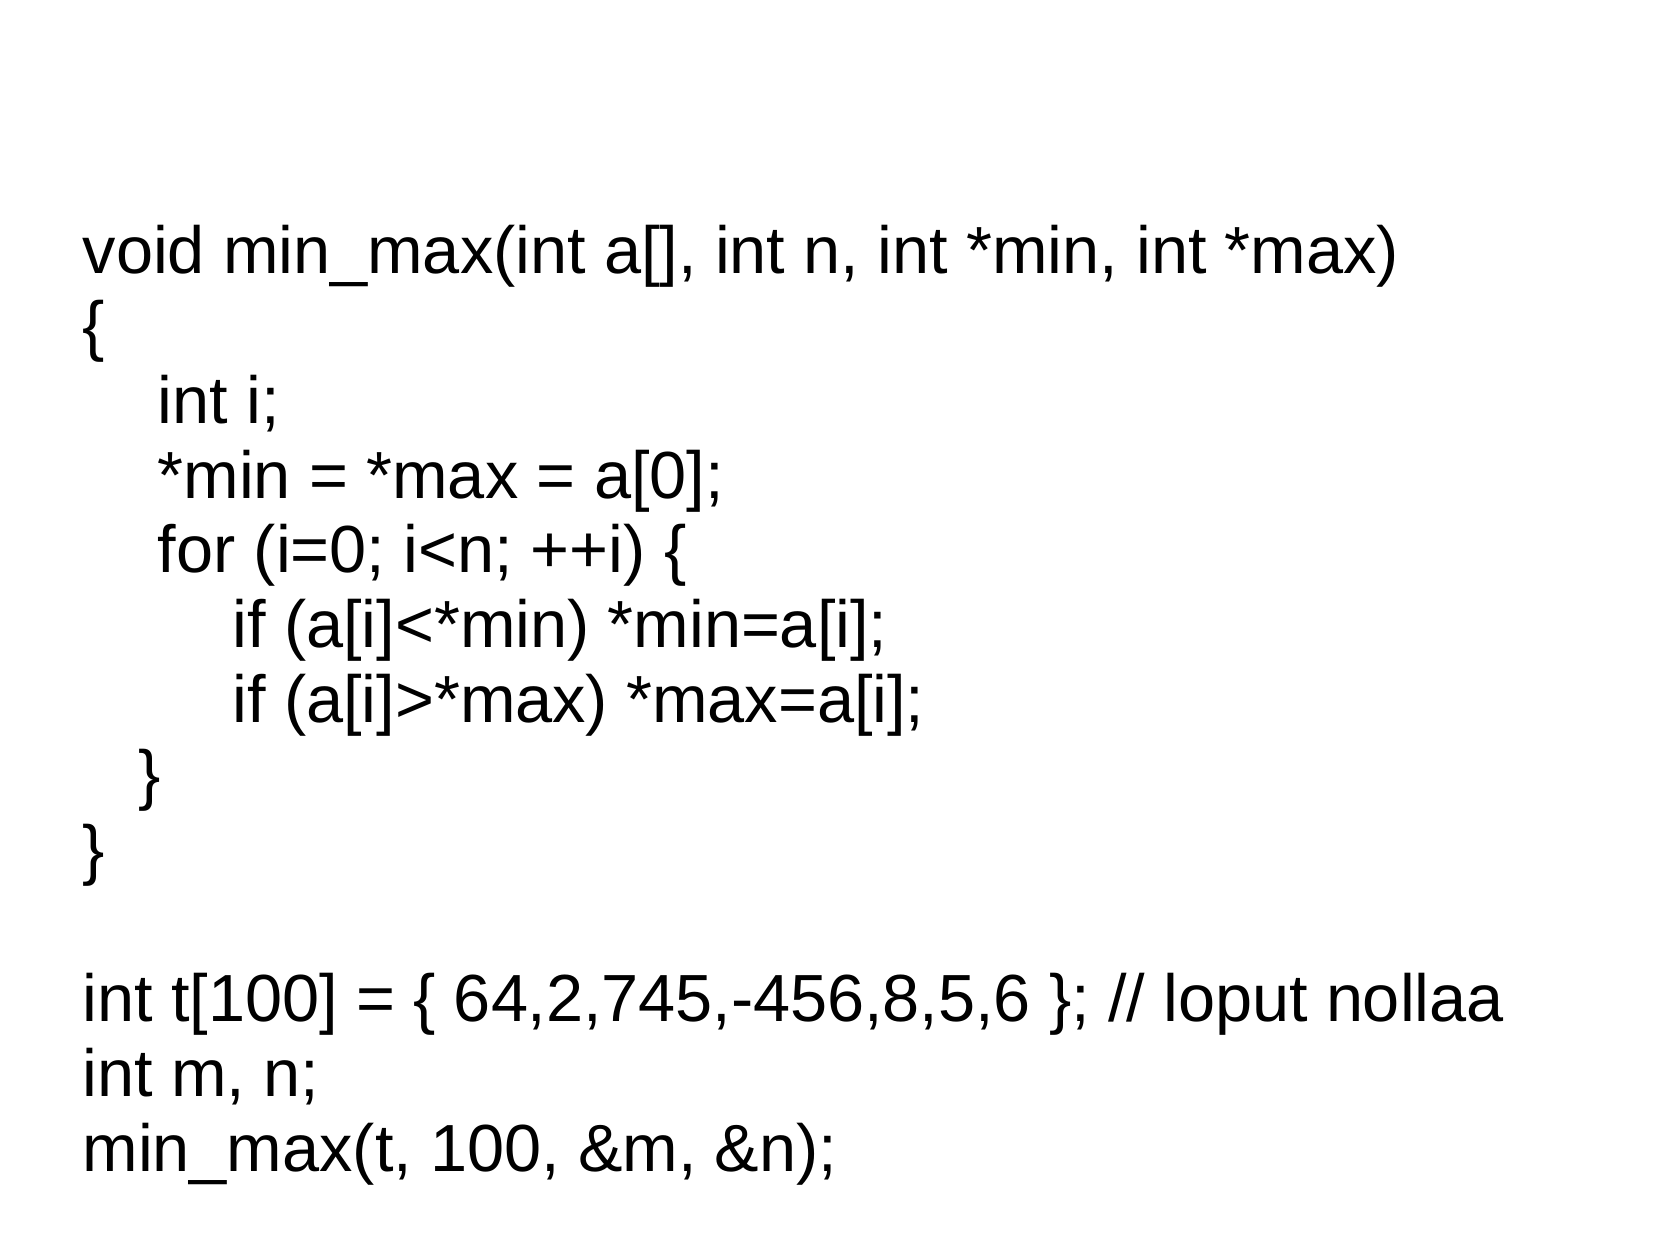

void min_max(int a[], int n, int *min, int *max)
{
	int i;
	*min = *max = a[0];
	for (i=0; i<n; ++i) {
		if (a[i]<*min) *min=a[i];
		if (a[i]>*max) *max=a[i];
 }
}
int t[100] = { 64,2,745,-456,8,5,6 }; // loput nollaa
int m, n;
min_max(t, 100, &m, &n);